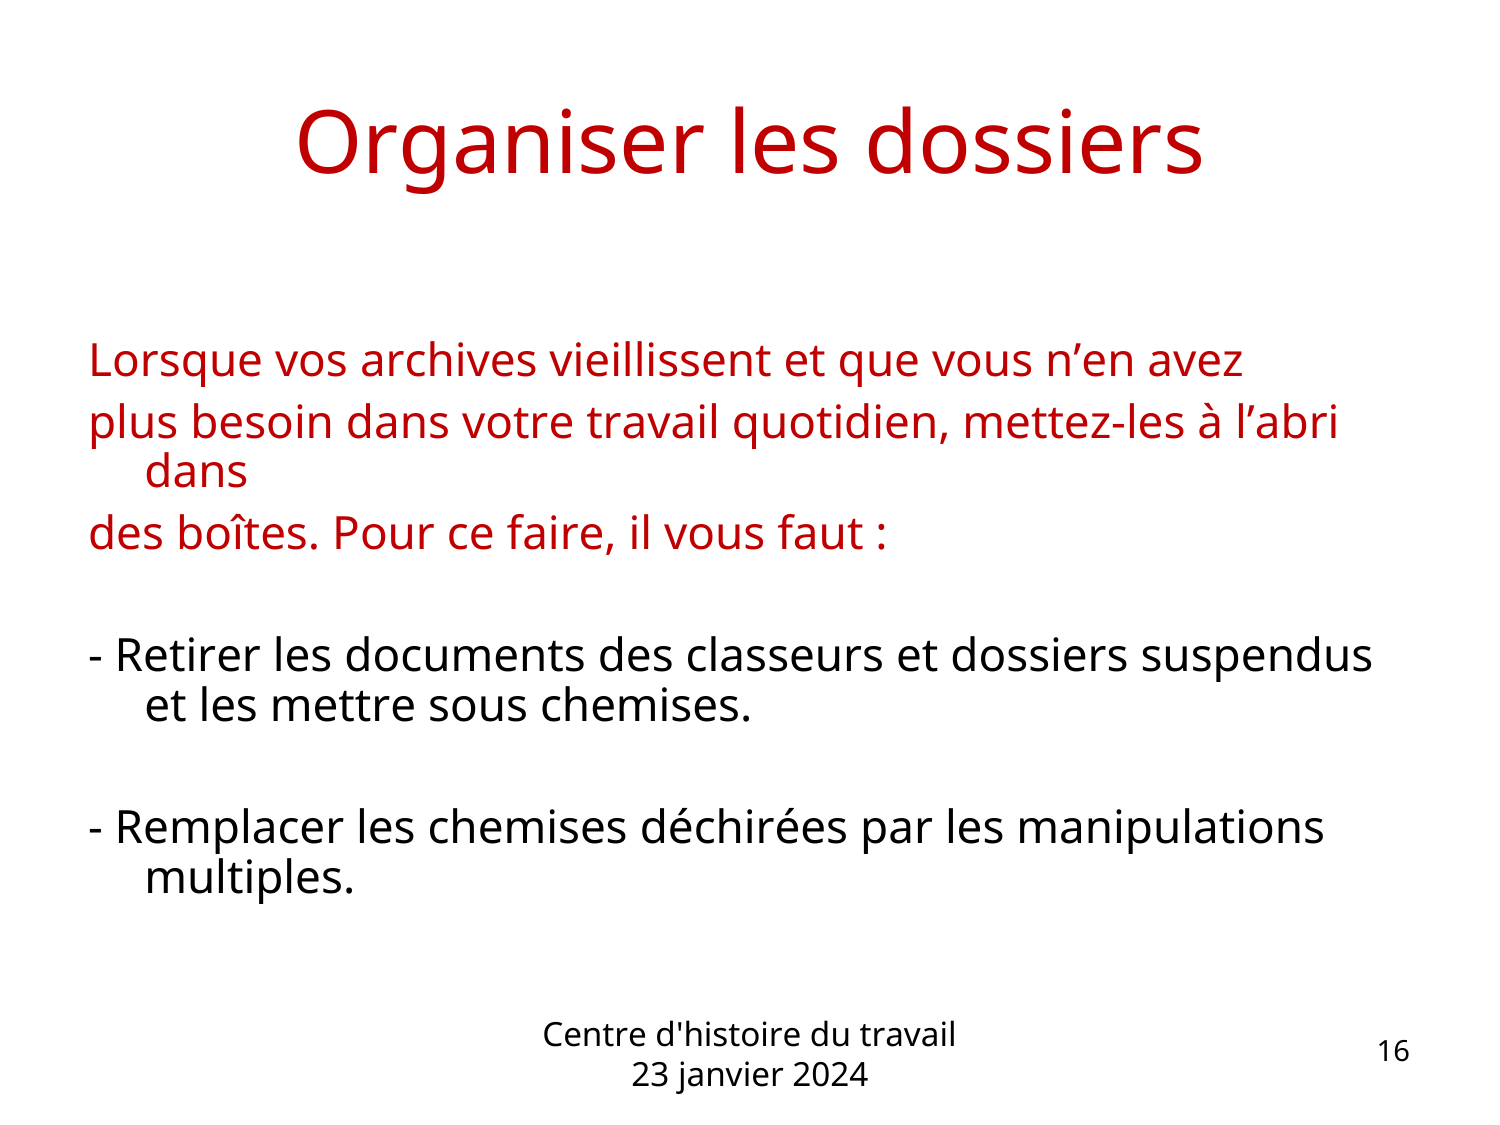

Organiser les dossiers
Lorsque vos archives vieillissent et que vous n’en avez
plus besoin dans votre travail quotidien, mettez-les à l’abri dans
des boîtes. Pour ce faire, il vous faut :
- Retirer les documents des classeurs et dossiers suspendus et les mettre sous chemises.
- Remplacer les chemises déchirées par les manipulations multiples.
Centre d'histoire du travail
23 janvier 2024